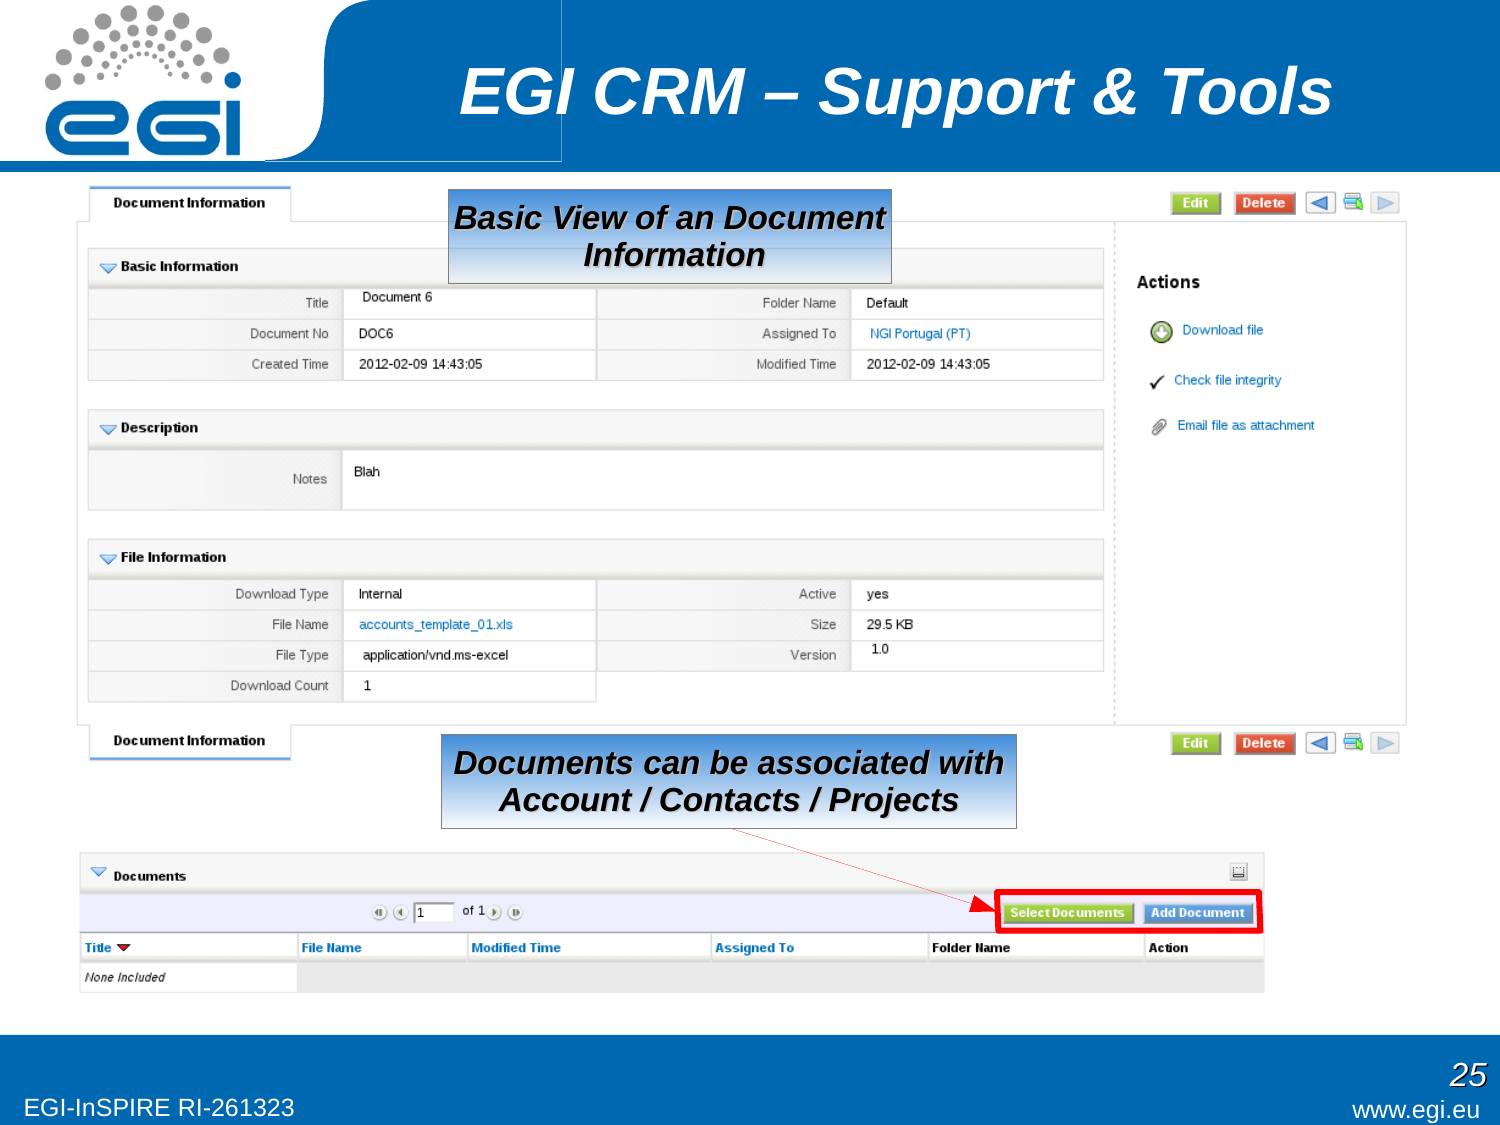

EGI CRM – Support & Tools
Basic View of an Document
 Information
Documents can be associated with
Account / Contacts / Projects
25